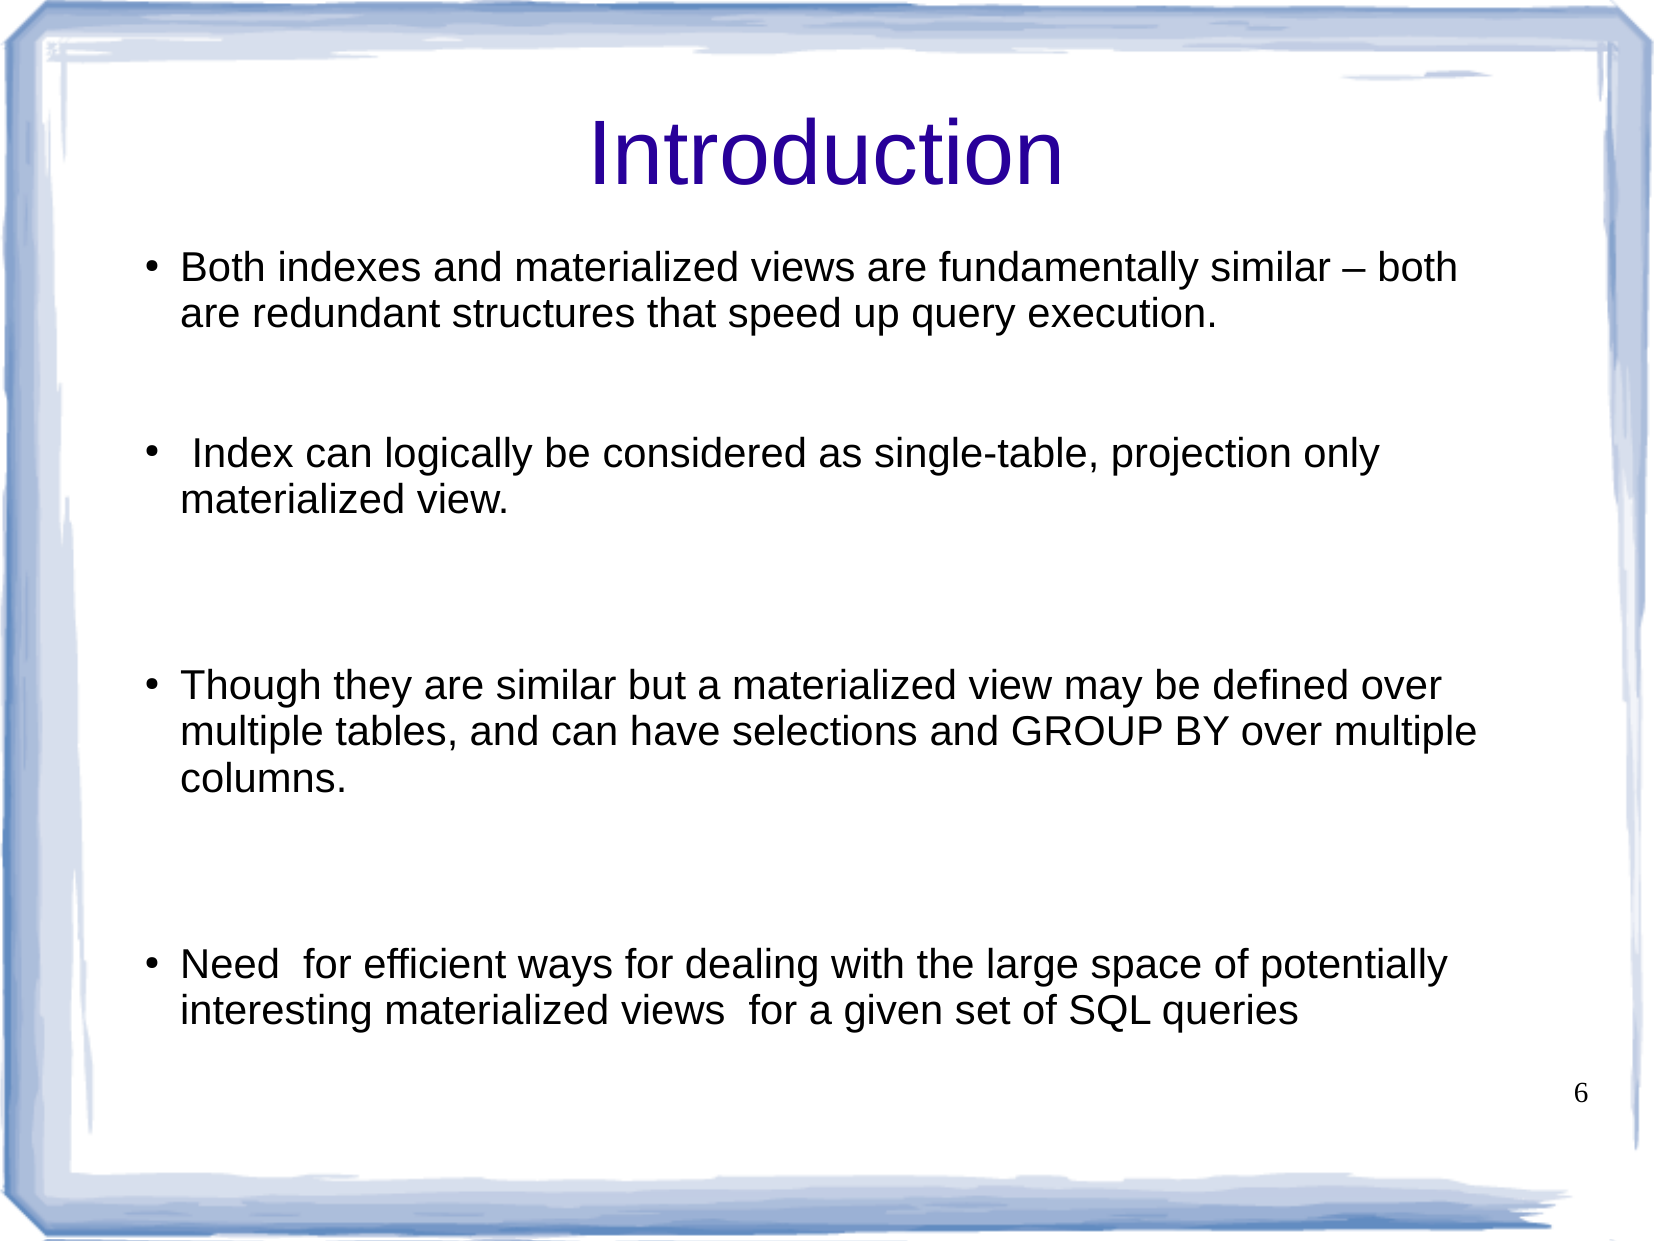

# Introduction
Both indexes and materialized views are fundamentally similar – both are redundant structures that speed up query execution.
 Index can logically be considered as single-table, projection only materialized view.
Though they are similar but a materialized view may be defined over multiple tables, and can have selections and GROUP BY over multiple columns.
Need for efficient ways for dealing with the large space of potentially interesting materialized views for a given set of SQL queries
6